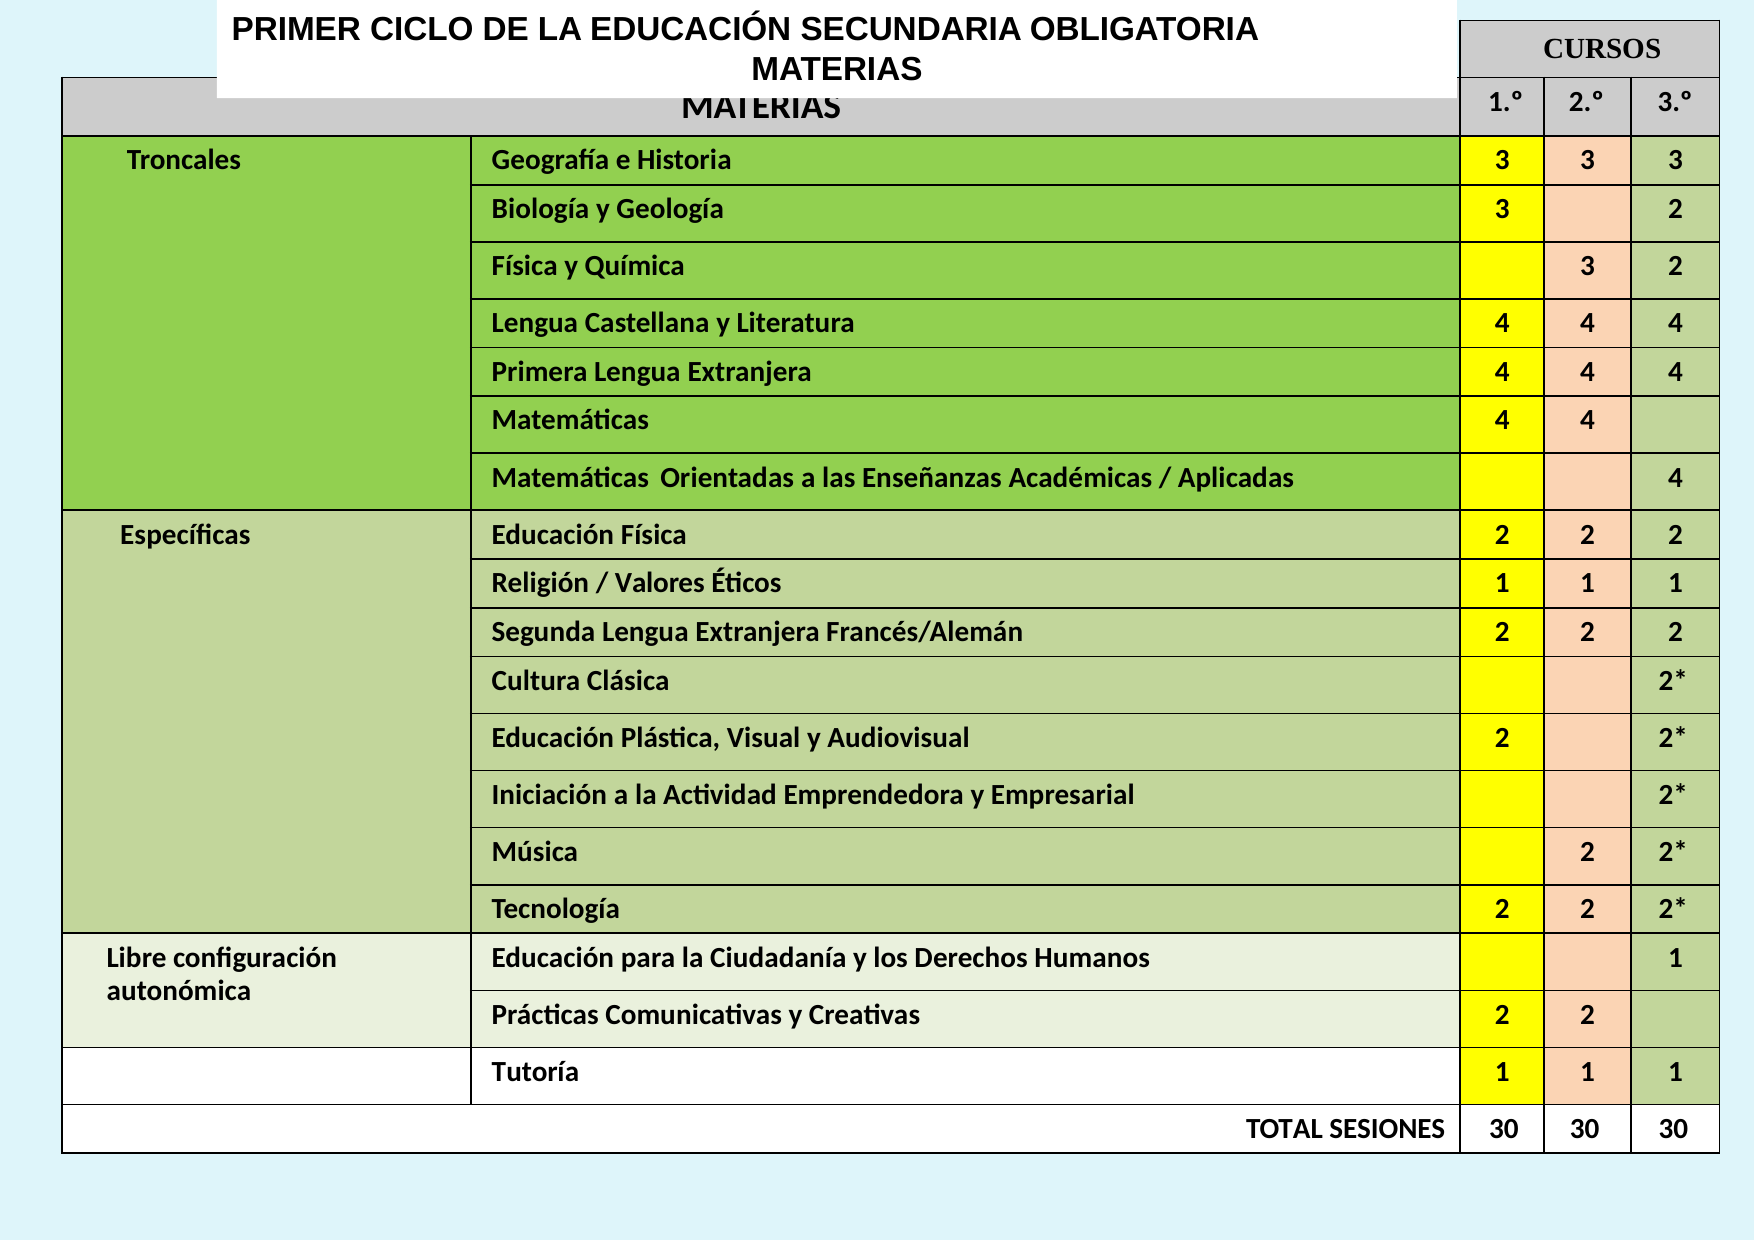

PRIMER CICLO DE LA EDUCACIÓN SECUNDARIA OBLIGATORIA
MATERIAS
| | | CURSOS | | |
| --- | --- | --- | --- | --- |
| MATERIAS | | 1.º | 2.º | 3.º |
| Troncales | Geografía e Historia | 3 | 3 | 3 |
| | Biología y Geología | 3 | | 2 |
| | Física y Química | | 3 | 2 |
| | Lengua Castellana y Literatura | 4 | 4 | 4 |
| | Primera Lengua Extranjera | 4 | 4 | 4 |
| | Matemáticas | 4 | 4 | |
| | Matemáticas Orientadas a las Enseñanzas Académicas / Aplicadas | | | 4 |
| Específicas | Educación Física | 2 | 2 | 2 |
| | Religión / Valores Éticos | 1 | 1 | 1 |
| | Segunda Lengua Extranjera Francés/Alemán | 2 | 2 | 2 |
| | Cultura Clásica | | | 2\* |
| | Educación Plástica, Visual y Audiovisual | 2 | | 2\* |
| | Iniciación a la Actividad Emprendedora y Empresarial | | | 2\* |
| | Música | | 2 | 2\* |
| | Tecnología | 2 | 2 | 2\* |
| Libre configuración autonómica | Educación para la Ciudadanía y los Derechos Humanos | | | 1 |
| | Prácticas Comunicativas y Creativas | 2 | 2 | |
| | Tutoría | 1 | 1 | 1 |
| TOTAL SESIONES | | 30 | 30 | 30 |